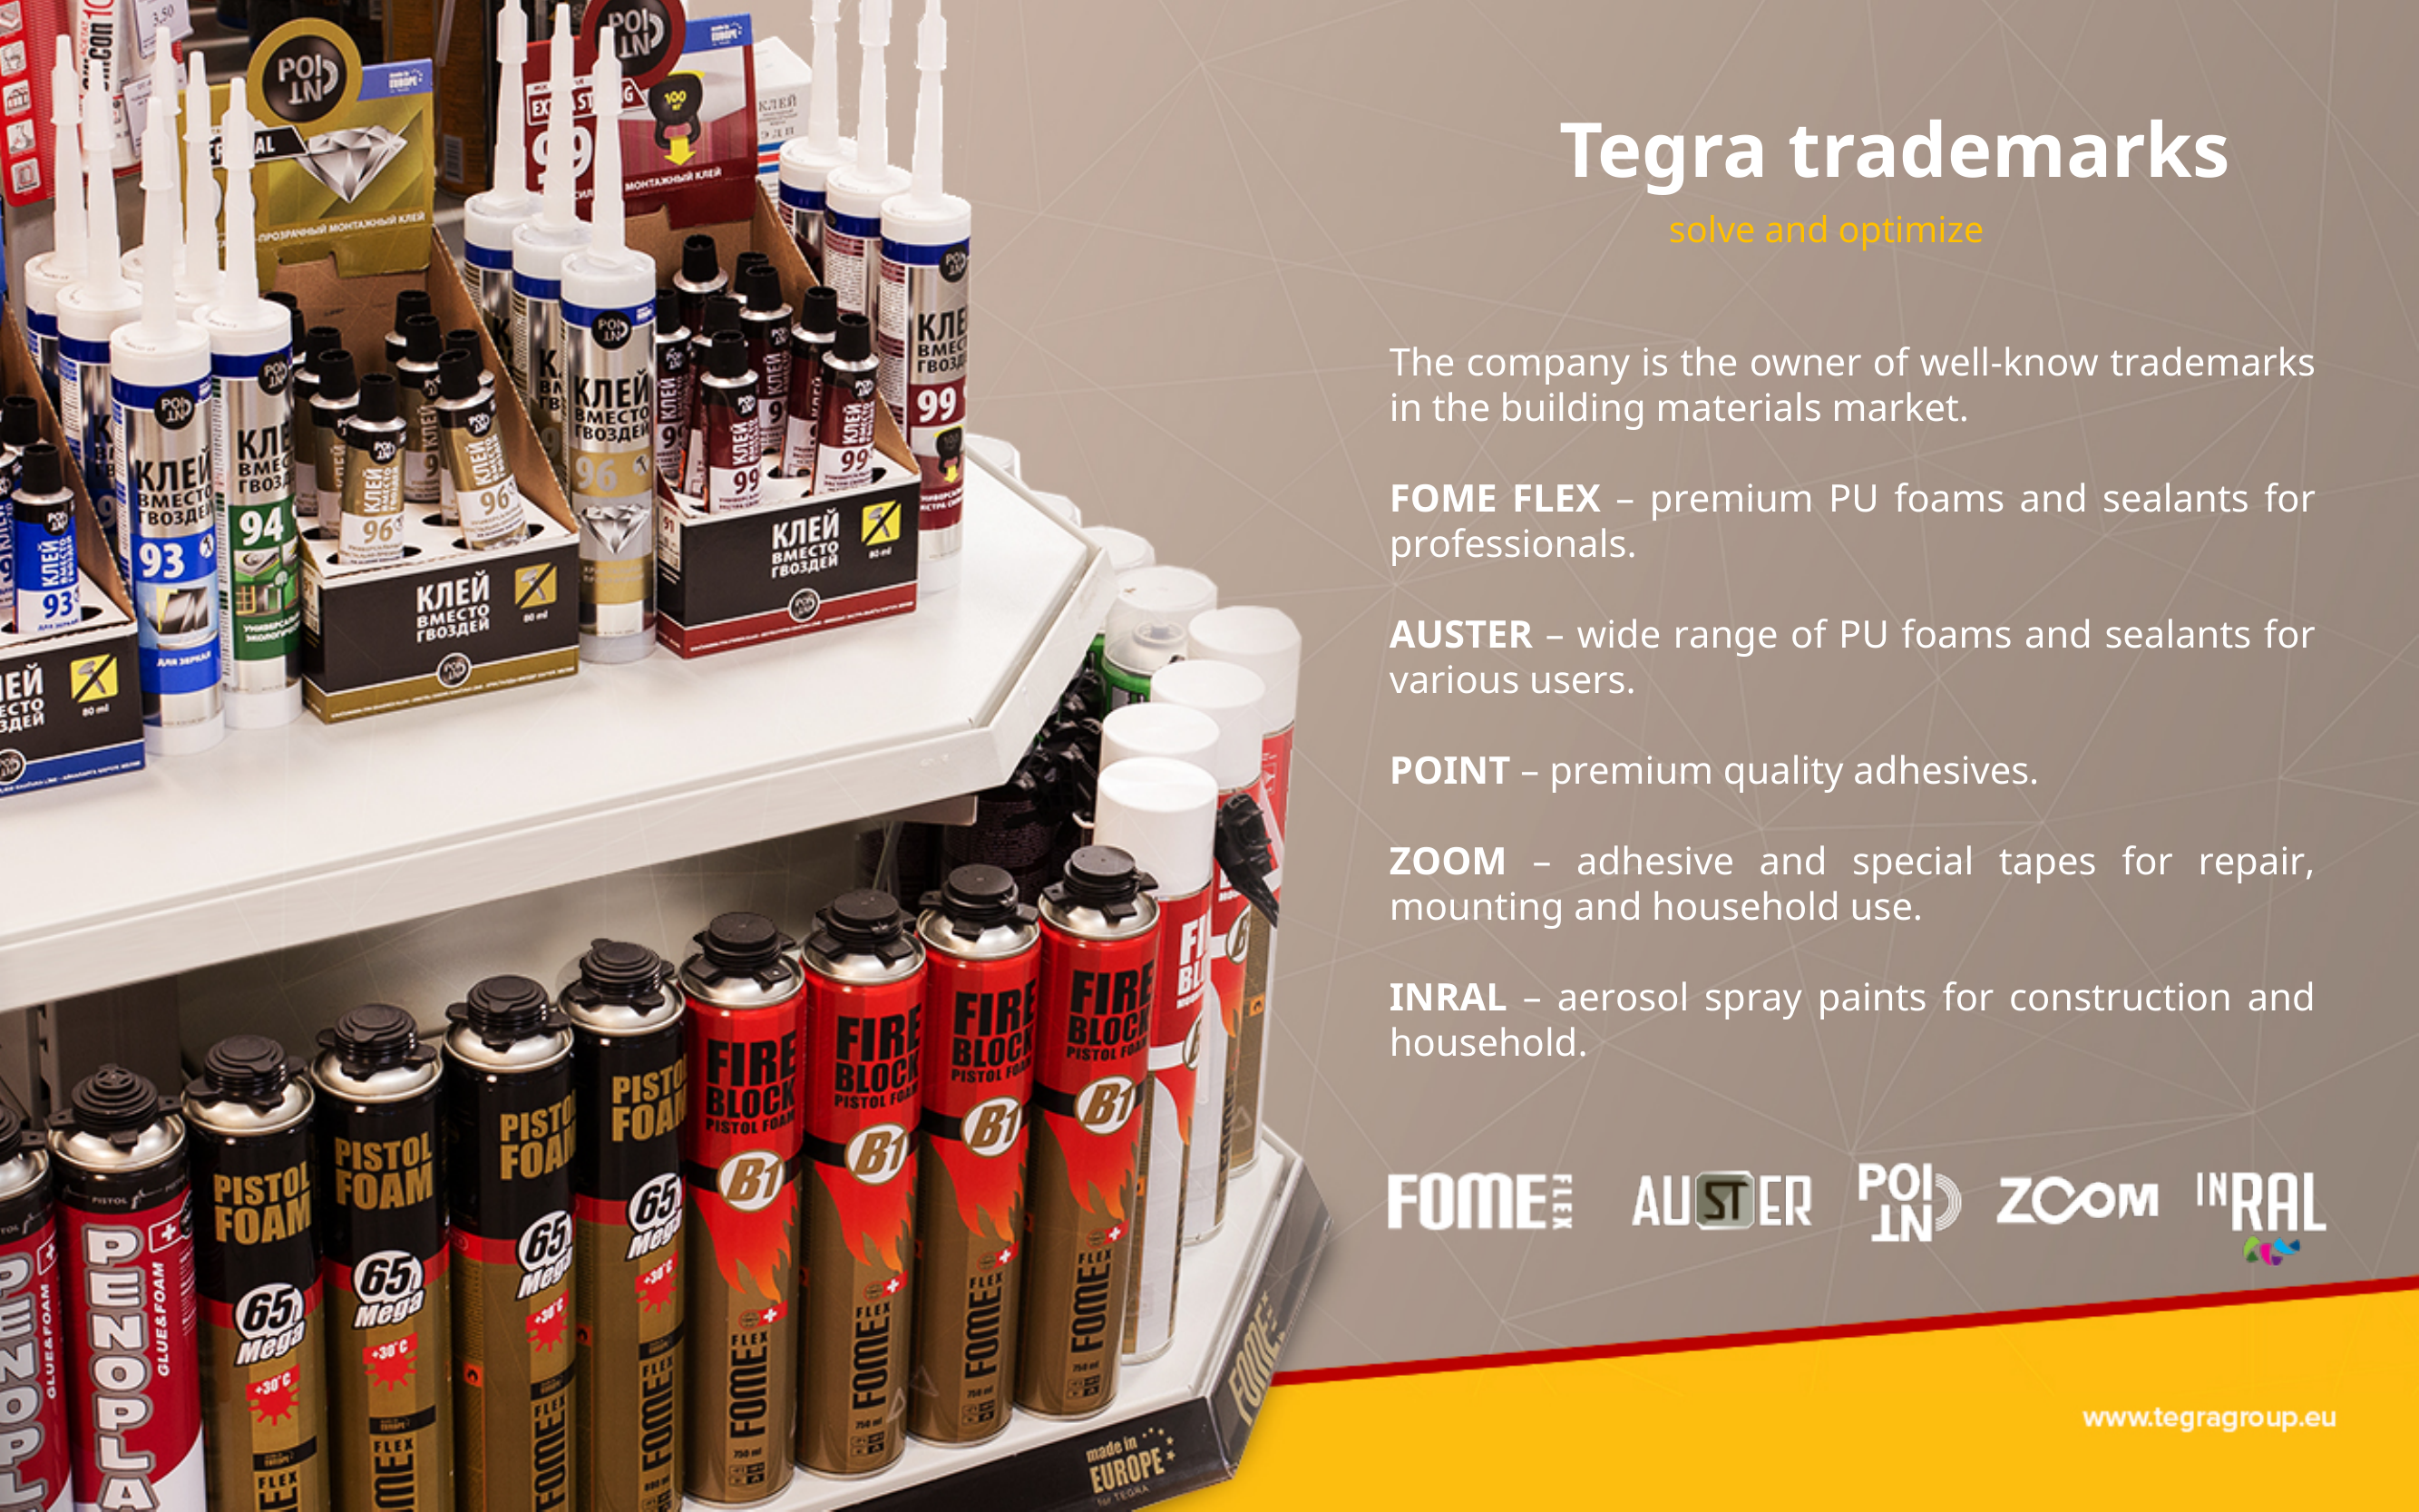

Tegra trademarks
solve and optimize
The company is the owner of well-know trademarks in the building materials market.
FOME FLEX – premium PU foams and sealants for professionals.
AUSTER – wide range of PU foams and sealants for various users.
POINT – premium quality adhesives.
ZOOM – adhesive and special tapes for repair, mounting and household use.
INRAL – aerosol spray paints for construction and household.